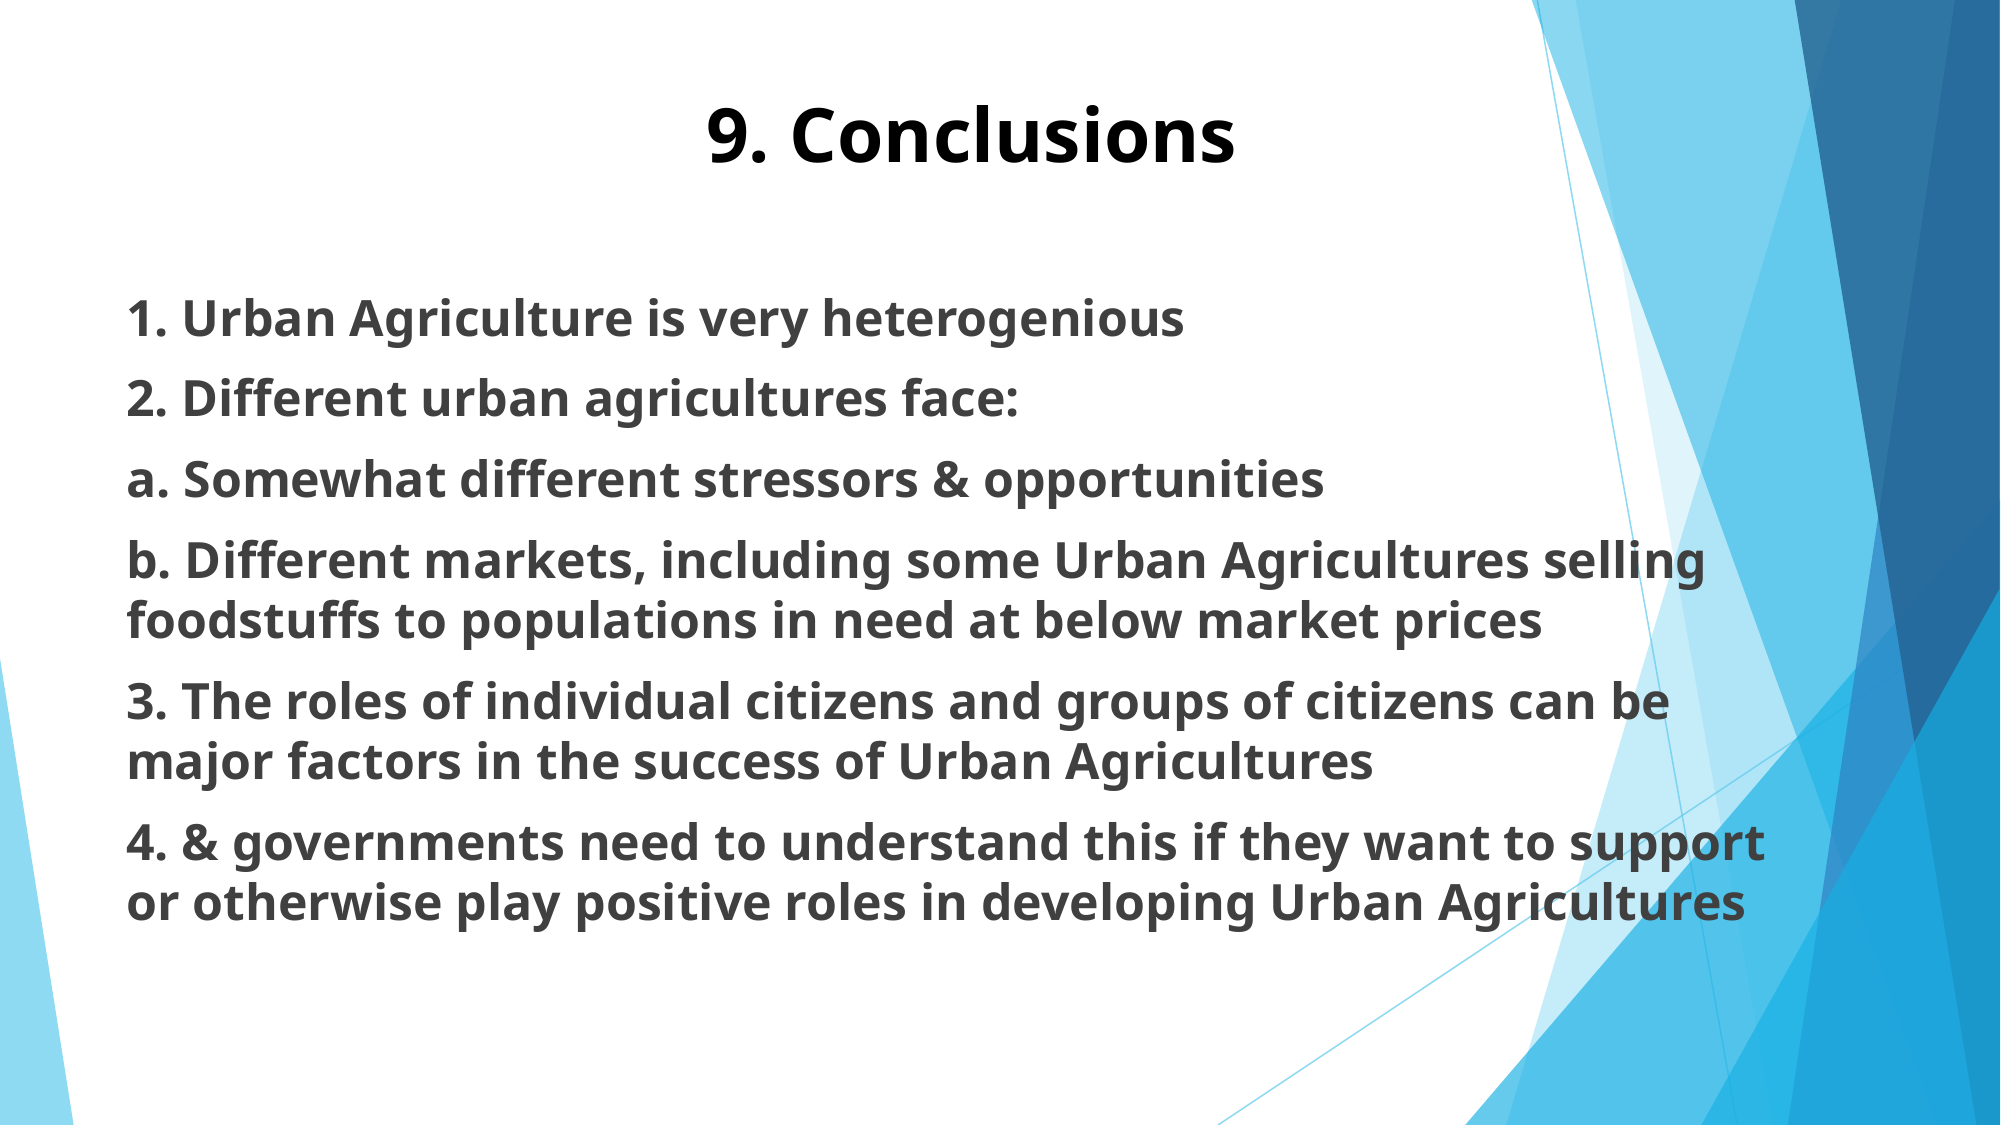

# 9. Conclusions
1. Urban Agriculture is very heterogenious
2. Different urban agricultures face:
a. Somewhat different stressors & opportunities
b. Different markets, including some Urban Agricultures selling foodstuffs to populations in need at below market prices
3. The roles of individual citizens and groups of citizens can be major factors in the success of Urban Agricultures
4. & governments need to understand this if they want to support or otherwise play positive roles in developing Urban Agricultures